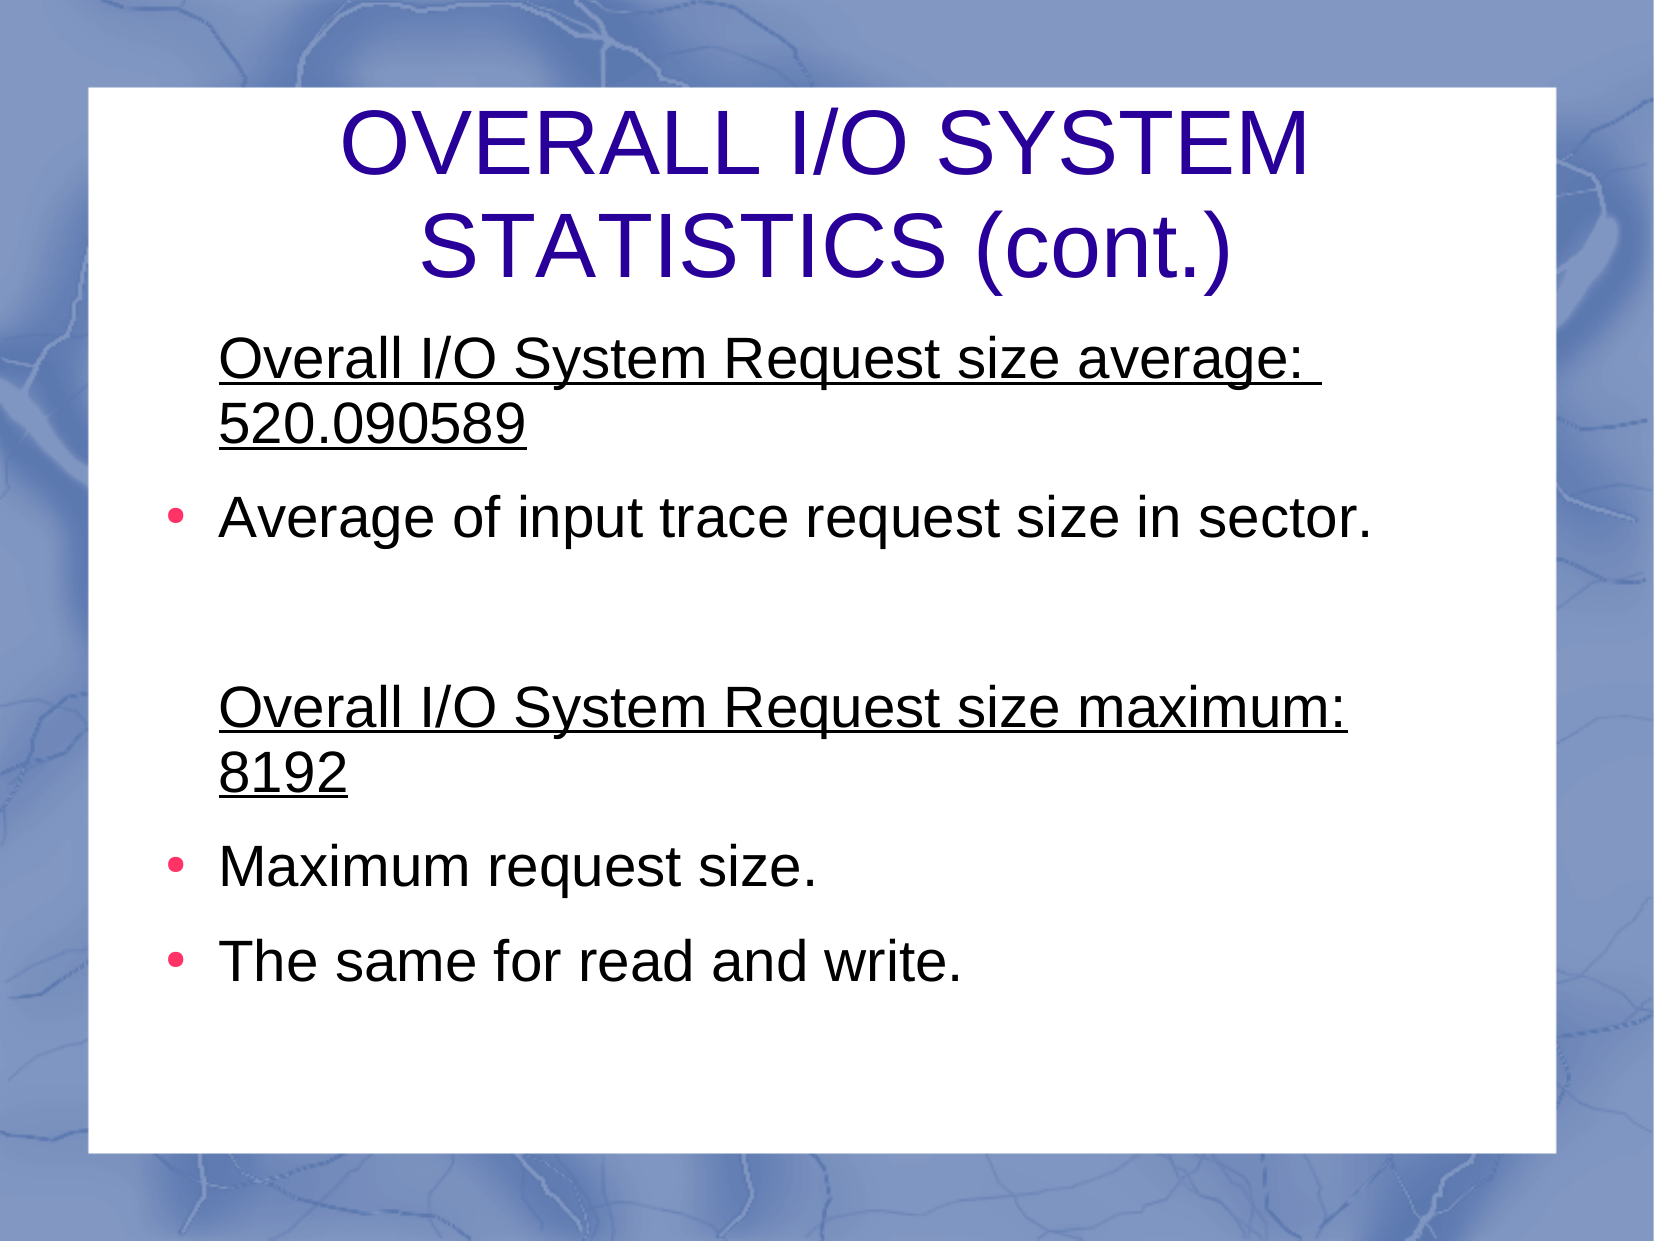

# OVERALL I/O SYSTEM STATISTICS (cont.)
Overall I/O System Request size average: 	520.090589
Average of input trace request size in sector.
Overall I/O System Request size maximum:	8192
Maximum request size.
The same for read and write.